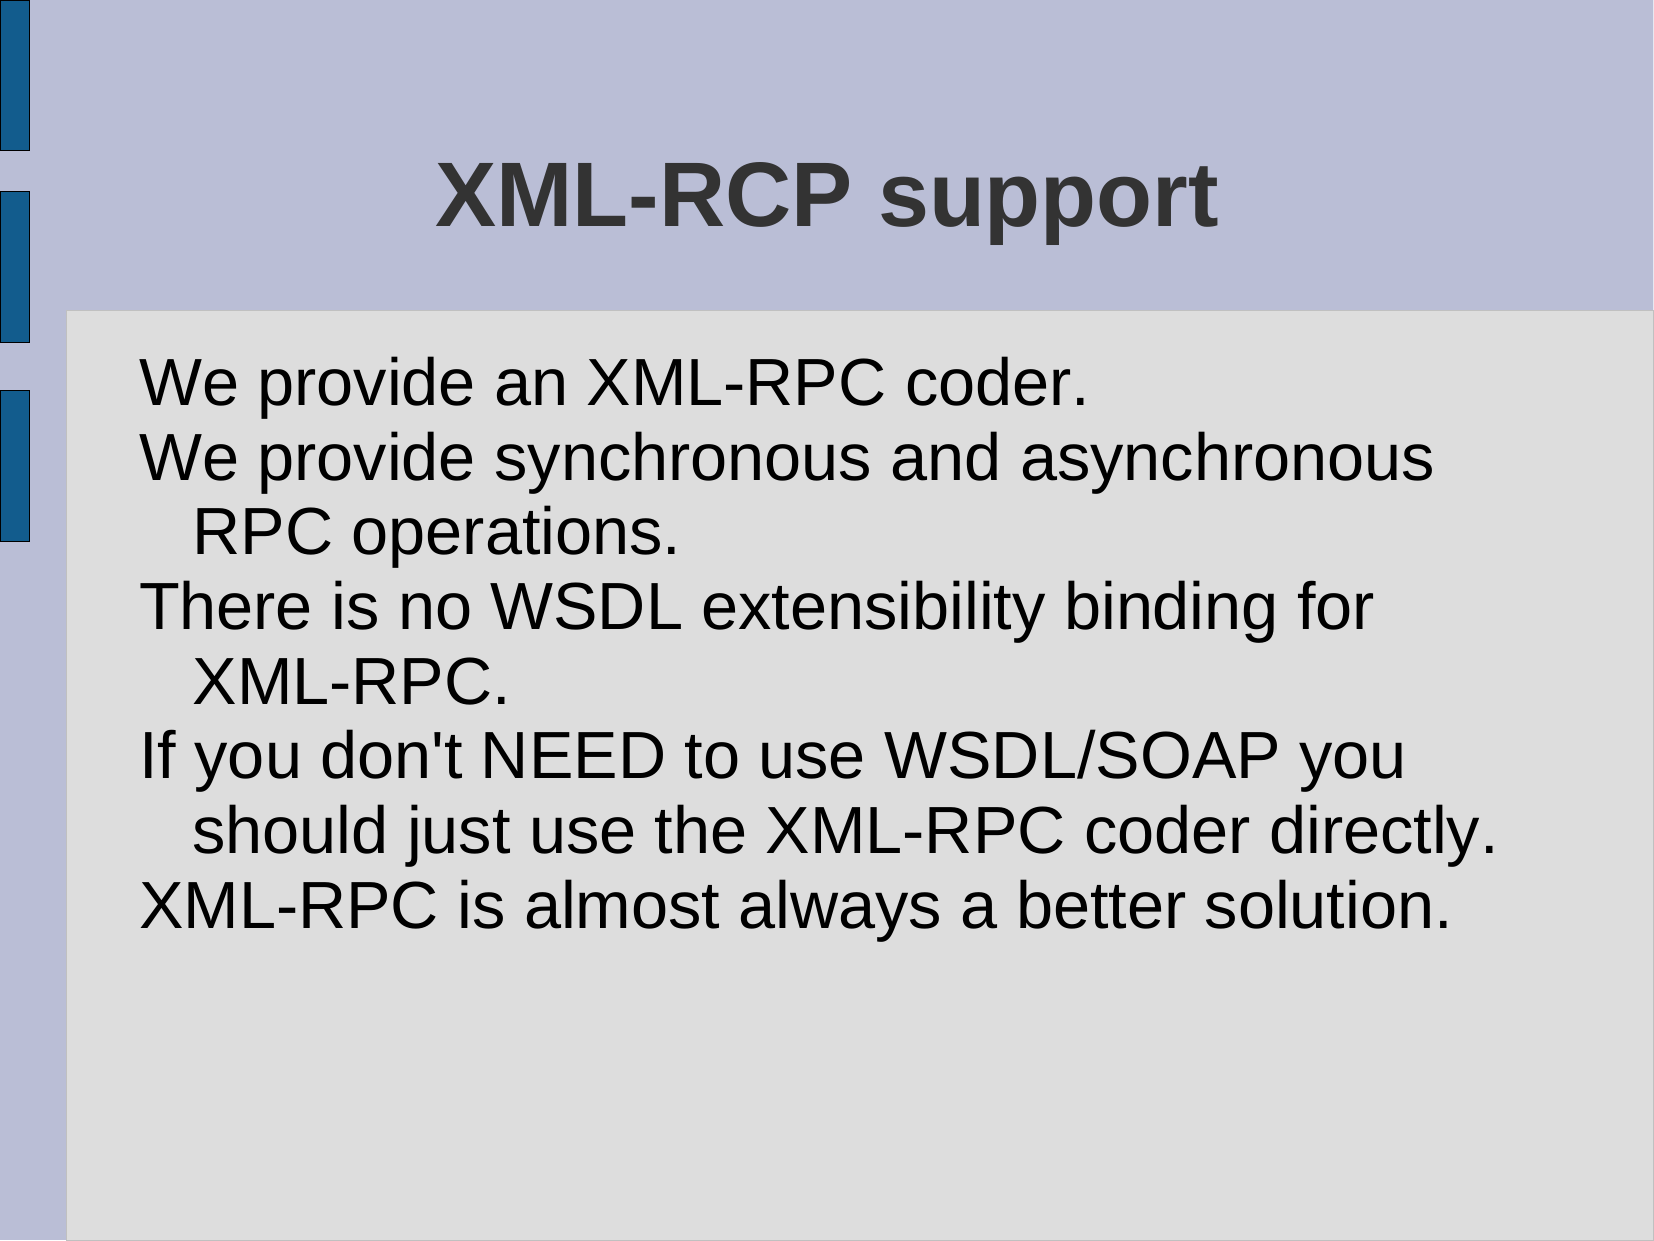

# XML-RCP support
We provide an XML-RPC coder.
We provide synchronous and asynchronous RPC operations.
There is no WSDL extensibility binding for XML-RPC.
If you don't NEED to use WSDL/SOAP you should just use the XML-RPC coder directly.
XML-RPC is almost always a better solution.